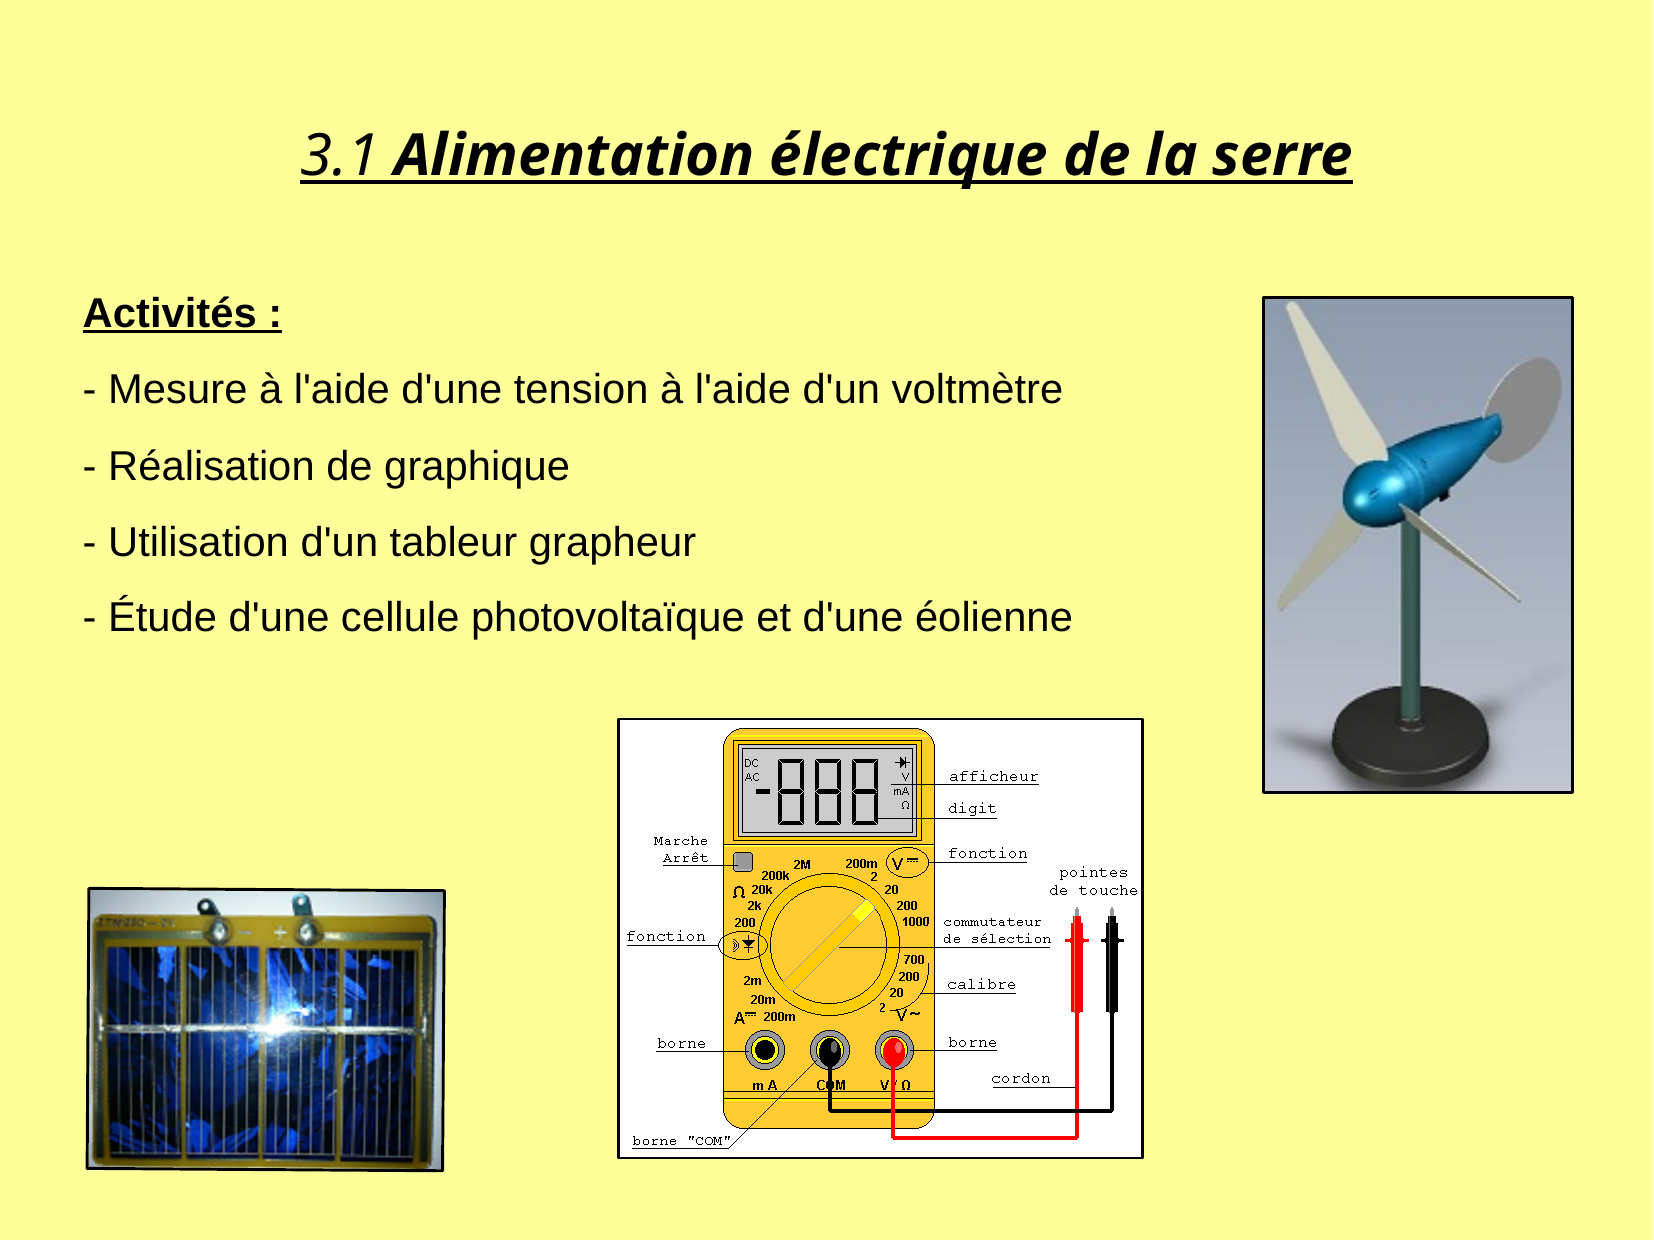

# 3.1 Alimentation électrique de la serre
Activités :
- Mesure à l'aide d'une tension à l'aide d'un voltmètre
- Réalisation de graphique
- Utilisation d'un tableur grapheur
- Étude d'une cellule photovoltaïque et d'une éolienne